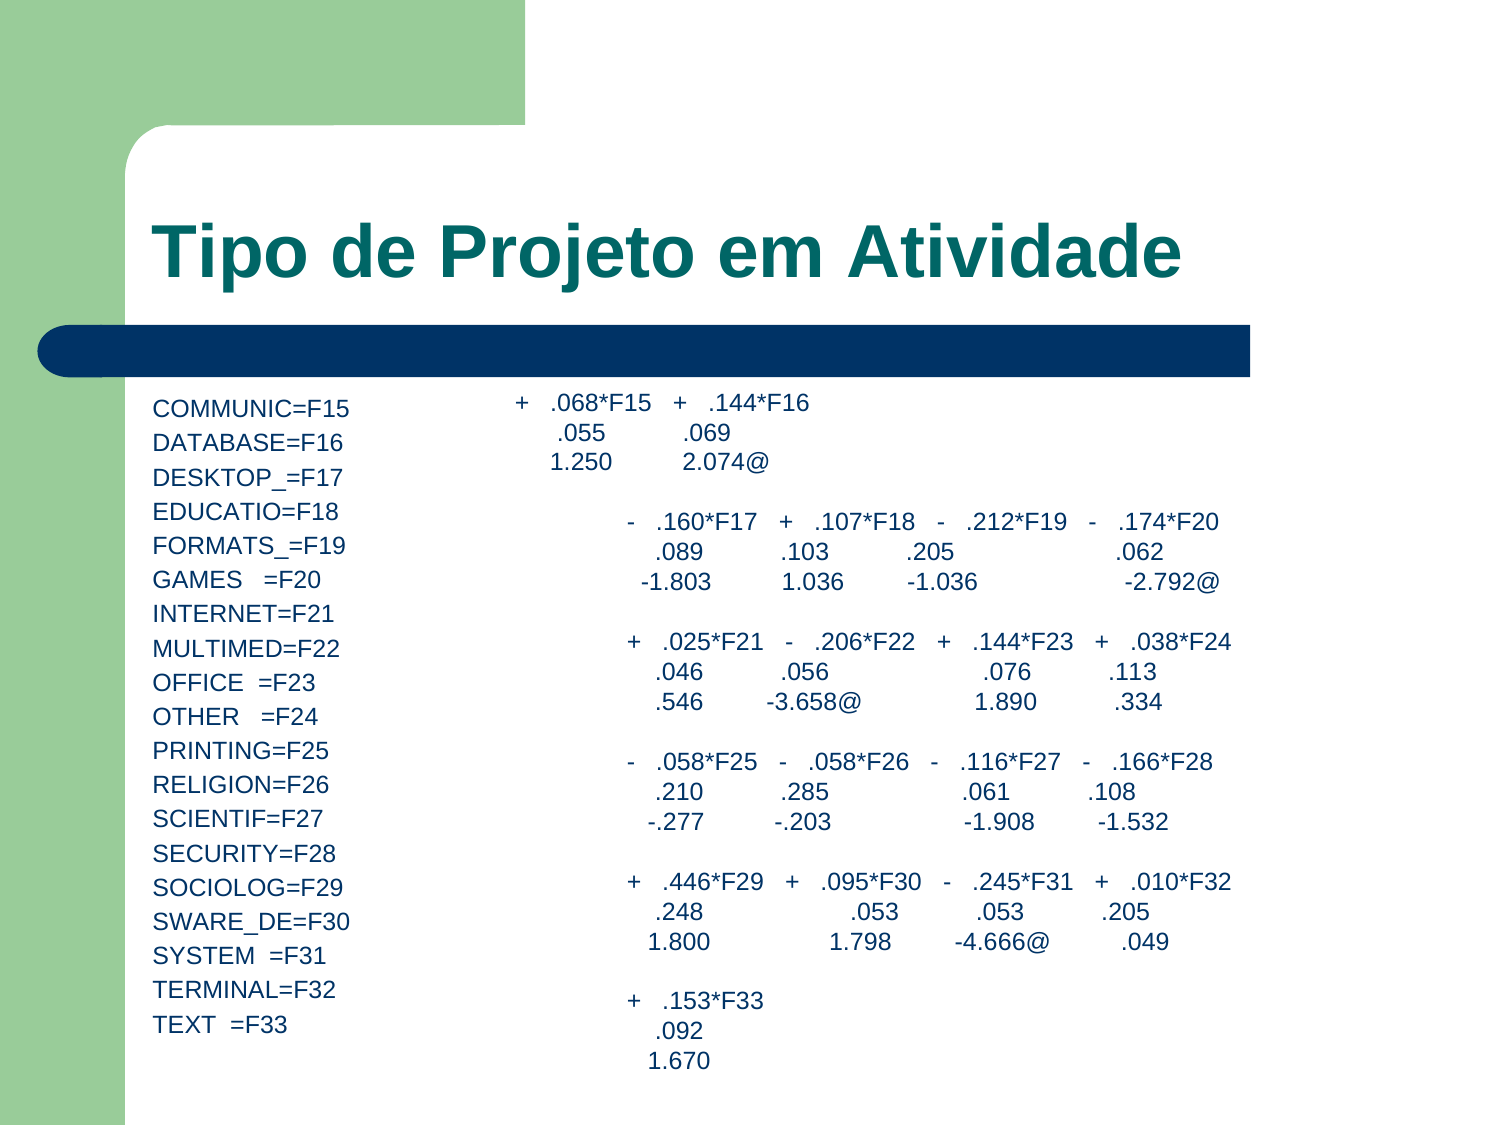

# Tipo de Projeto em Atividade
+ .068*F15 + .144*F16
 .055 .069
 1.250 2.074@
 - .160*F17 + .107*F18 - .212*F19 - .174*F20
 .089 .103 .205 .062
 -1.803 1.036 -1.036 -2.792@
 + .025*F21 - .206*F22 + .144*F23 + .038*F24
 .046 .056 .076 .113
 .546 -3.658@ 1.890 .334
 - .058*F25 - .058*F26 - .116*F27 - .166*F28
 .210 .285 .061 .108
 -.277 -.203 -1.908 -1.532
 + .446*F29 + .095*F30 - .245*F31 + .010*F32
 .248 .053 .053 .205
 1.800 1.798 -4.666@ .049
 + .153*F33
 .092
 1.670
COMMUNIC=F15
DATABASE=F16
DESKTOP_=F17
EDUCATIO=F18
FORMATS_=F19
GAMES =F20
INTERNET=F21
MULTIMED=F22
OFFICE =F23
OTHER =F24
PRINTING=F25
RELIGION=F26
SCIENTIF=F27
SECURITY=F28
SOCIOLOG=F29
SWARE_DE=F30
SYSTEM =F31
TERMINAL=F32
TEXT =F33